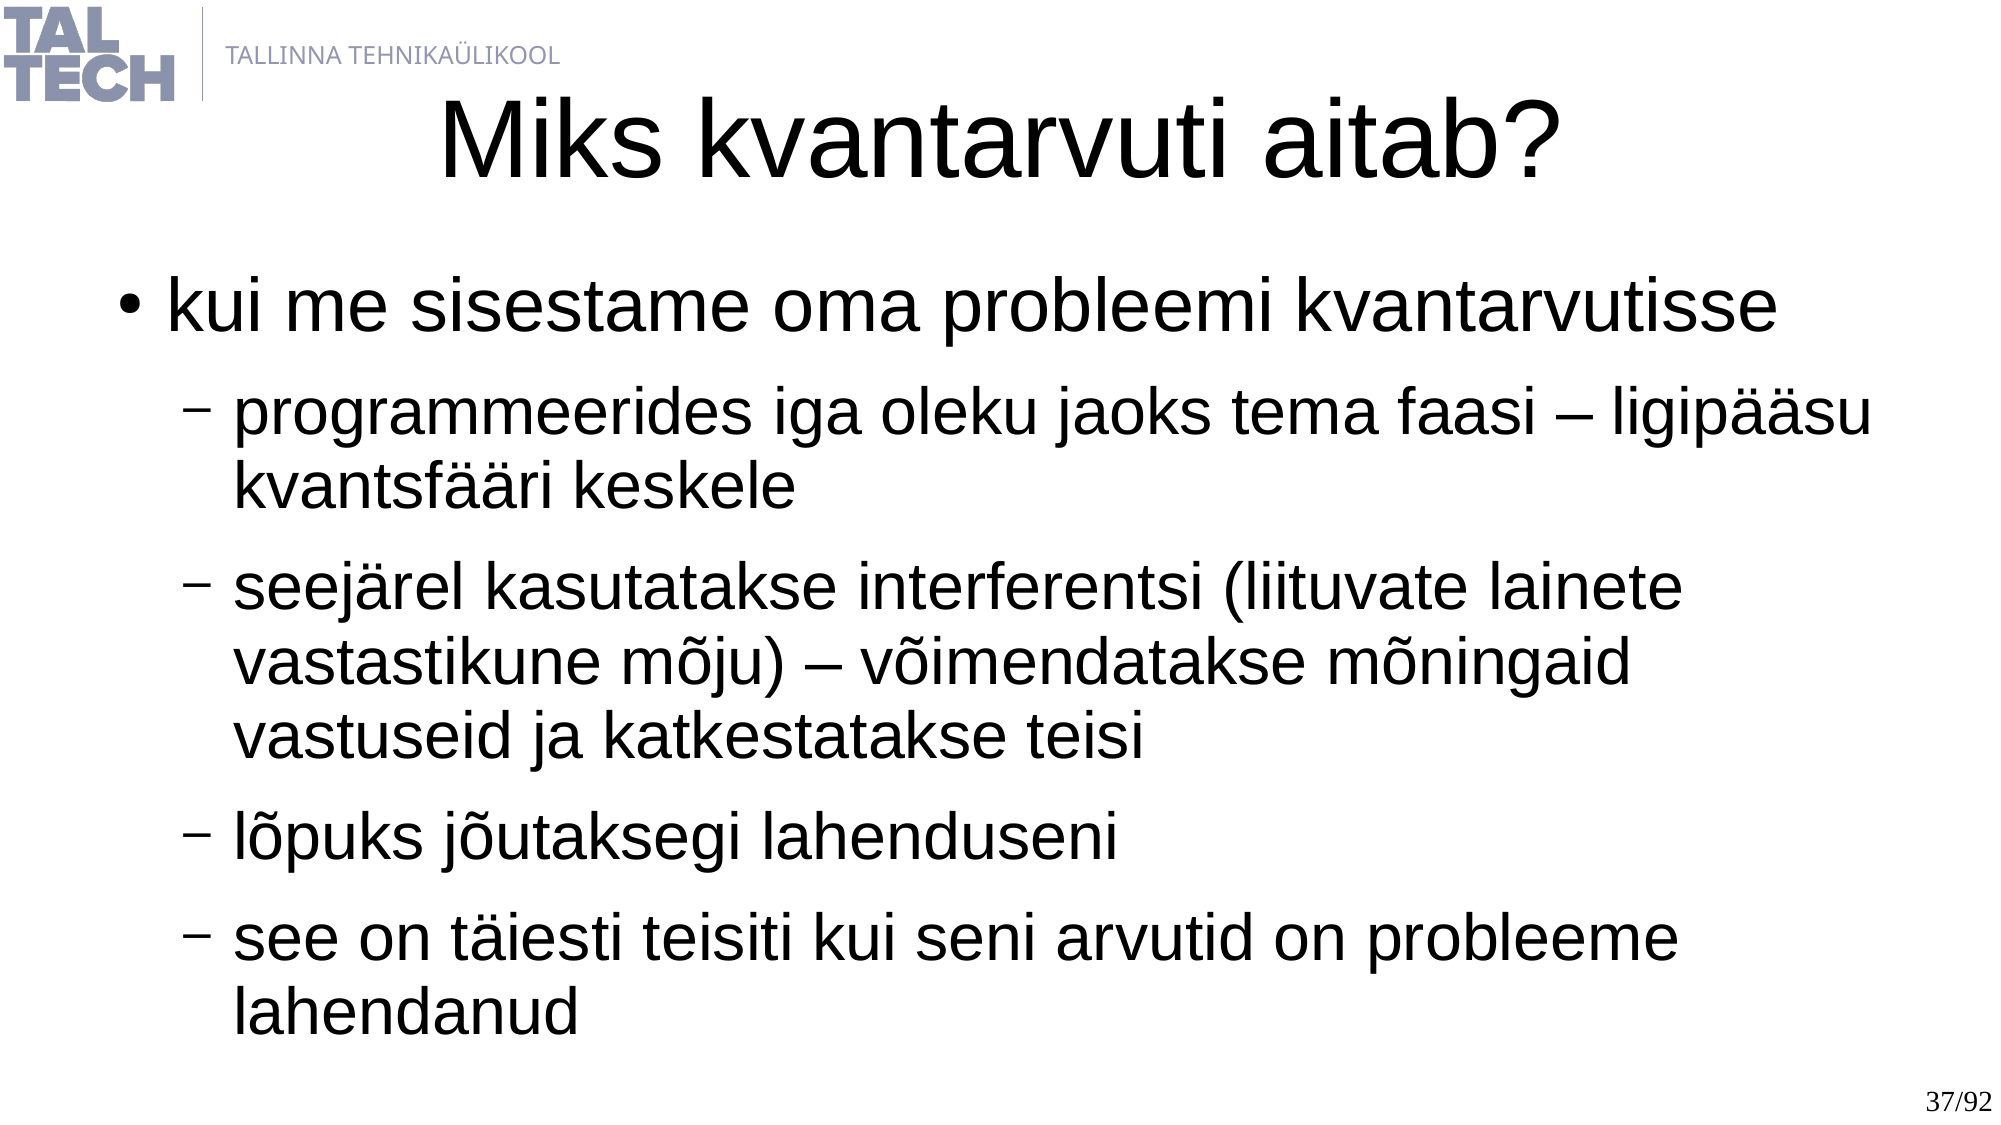

# Miks kvantarvuti aitab?
kui me sisestame oma probleemi kvantarvutisse
programmeerides iga oleku jaoks tema faasi – ligipääsu kvantsfääri keskele
seejärel kasutatakse interferentsi (liituvate lainete vastastikune mõju) – võimendatakse mõningaid vastuseid ja katkestatakse teisi
lõpuks jõutaksegi lahenduseni
see on täiesti teisiti kui seni arvutid on probleeme lahendanud
37